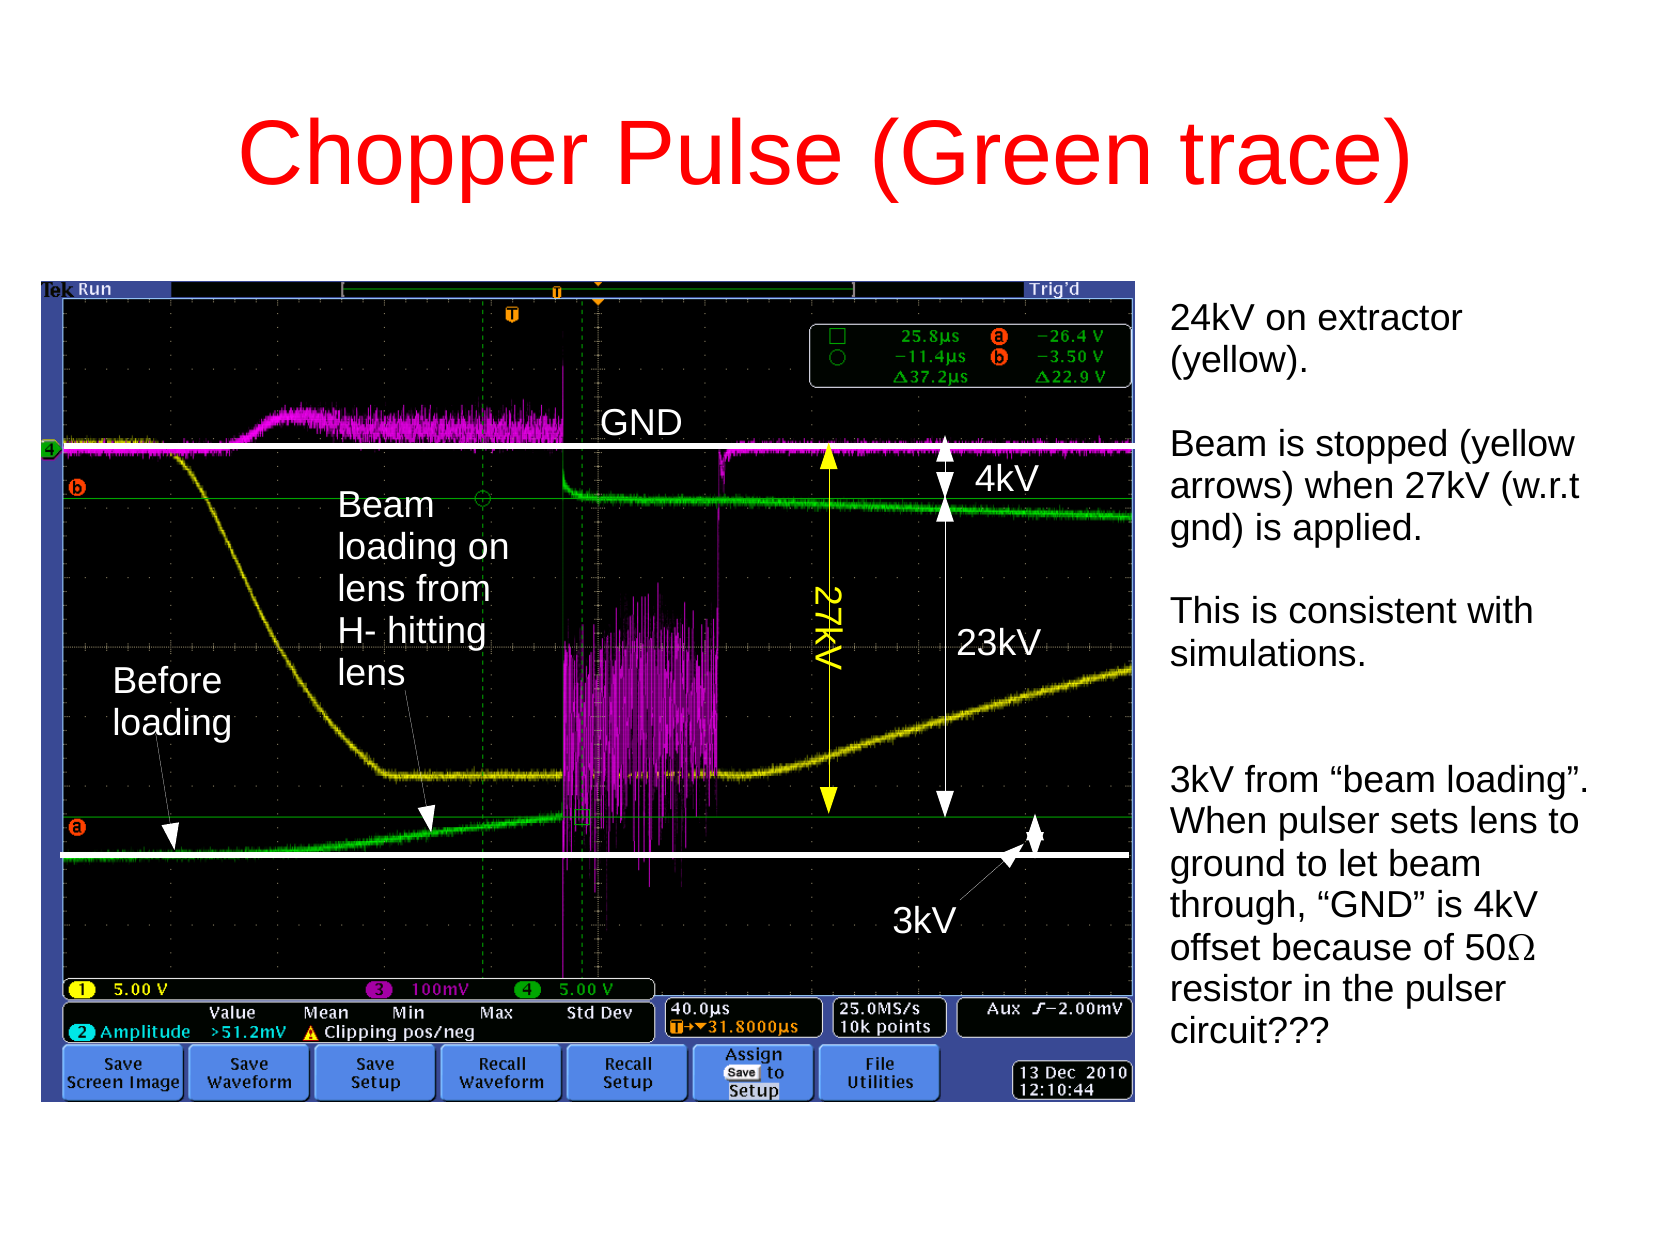

# Chopper Pulse (Green trace)
24kV on extractor (yellow).
Beam is stopped (yellow arrows) when 27kV (w.r.t gnd) is applied.
This is consistent with simulations.
3kV from “beam loading”.
When pulser sets lens to ground to let beam through, “GND” is 4kV offset because of 50 resistor in the pulser circuit???
GND
27kV
4kV
Beam loading on lens from H- hitting lens
23kV
Before loading
3kV